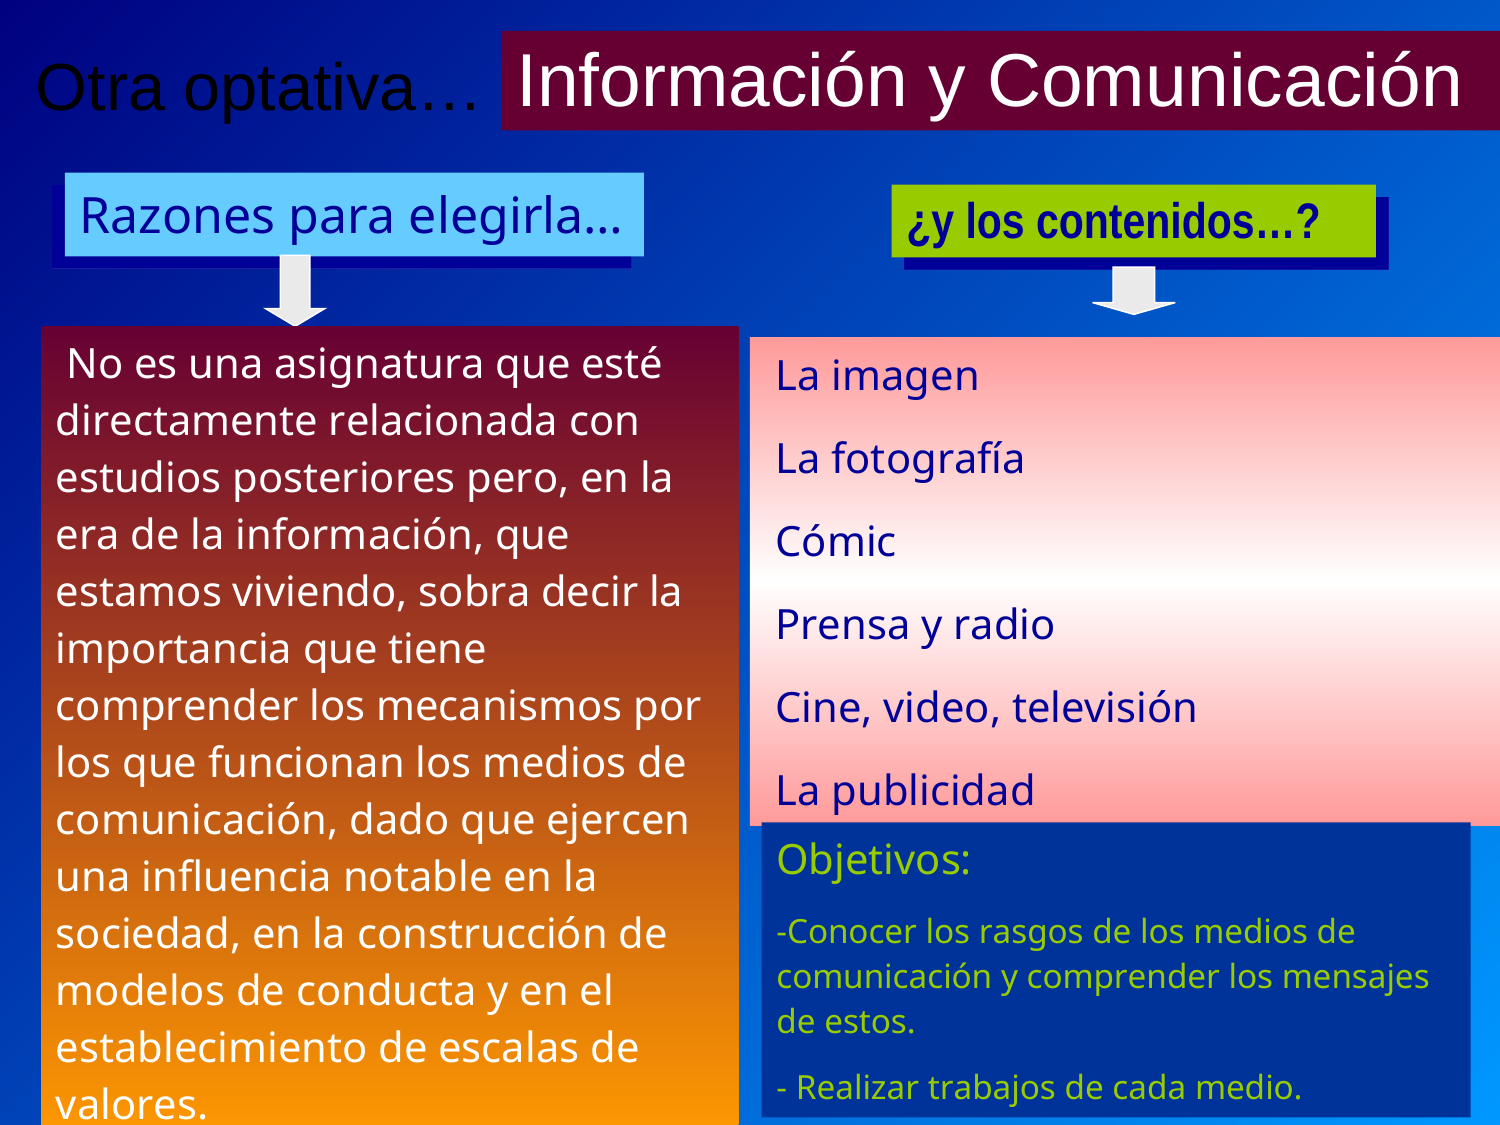

# Otra optativa…
Información y Comunicación
Razones para elegirla…
¿y los contenidos…?
 No es una asignatura que esté directamente relacionada con estudios posteriores pero, en la era de la información, que estamos viviendo, sobra decir la importancia que tiene comprender los mecanismos por los que funcionan los medios de comunicación, dado que ejercen una influencia notable en la sociedad, en la construcción de modelos de conducta y en el establecimiento de escalas de valores.
 La imagen
 La fotografía
 Cómic
 Prensa y radio
 Cine, video, televisión
 La publicidad
Objetivos:
-Conocer los rasgos de los medios de comunicación y comprender los mensajes de estos.
- Realizar trabajos de cada medio.